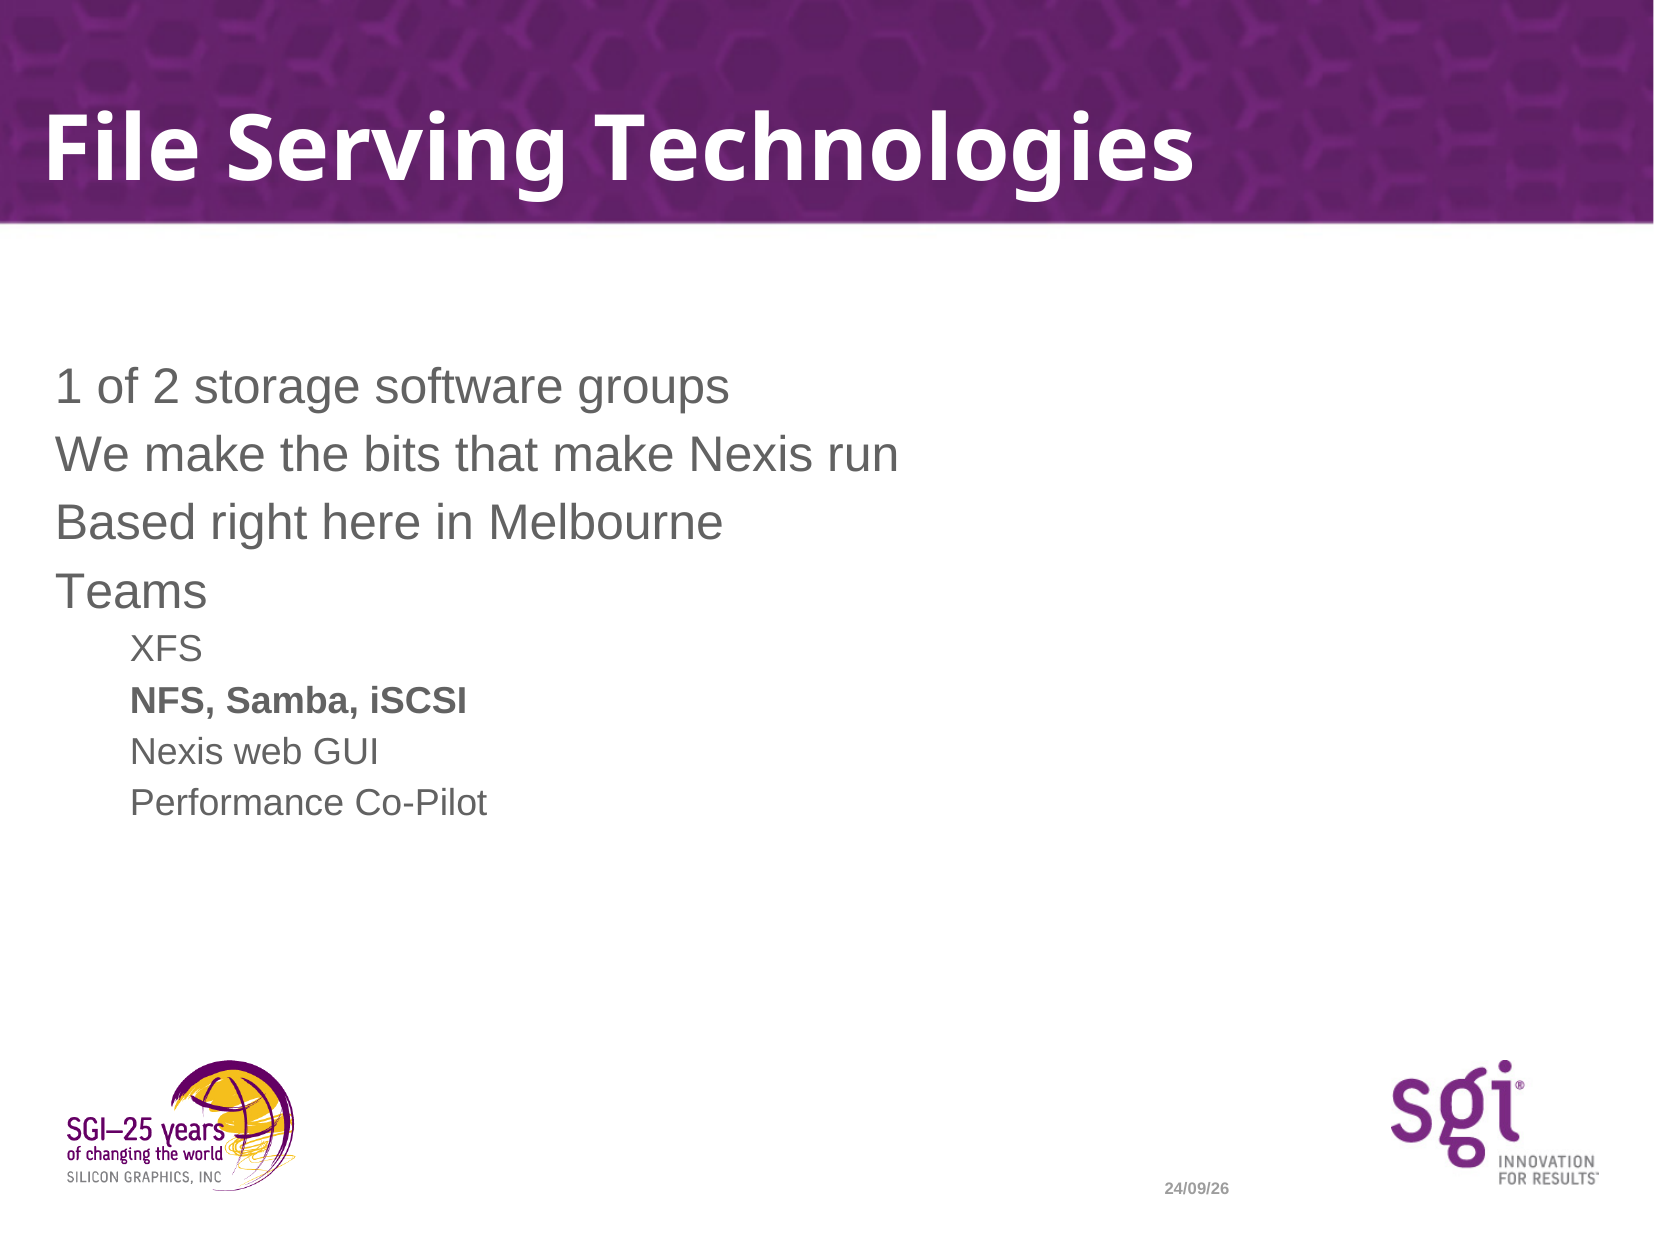

# File Serving Technologies
1 of 2 storage software groups
We make the bits that make Nexis run
Based right here in Melbourne
Teams
XFS
NFS, Samba, iSCSI
Nexis web GUI
Performance Co-Pilot